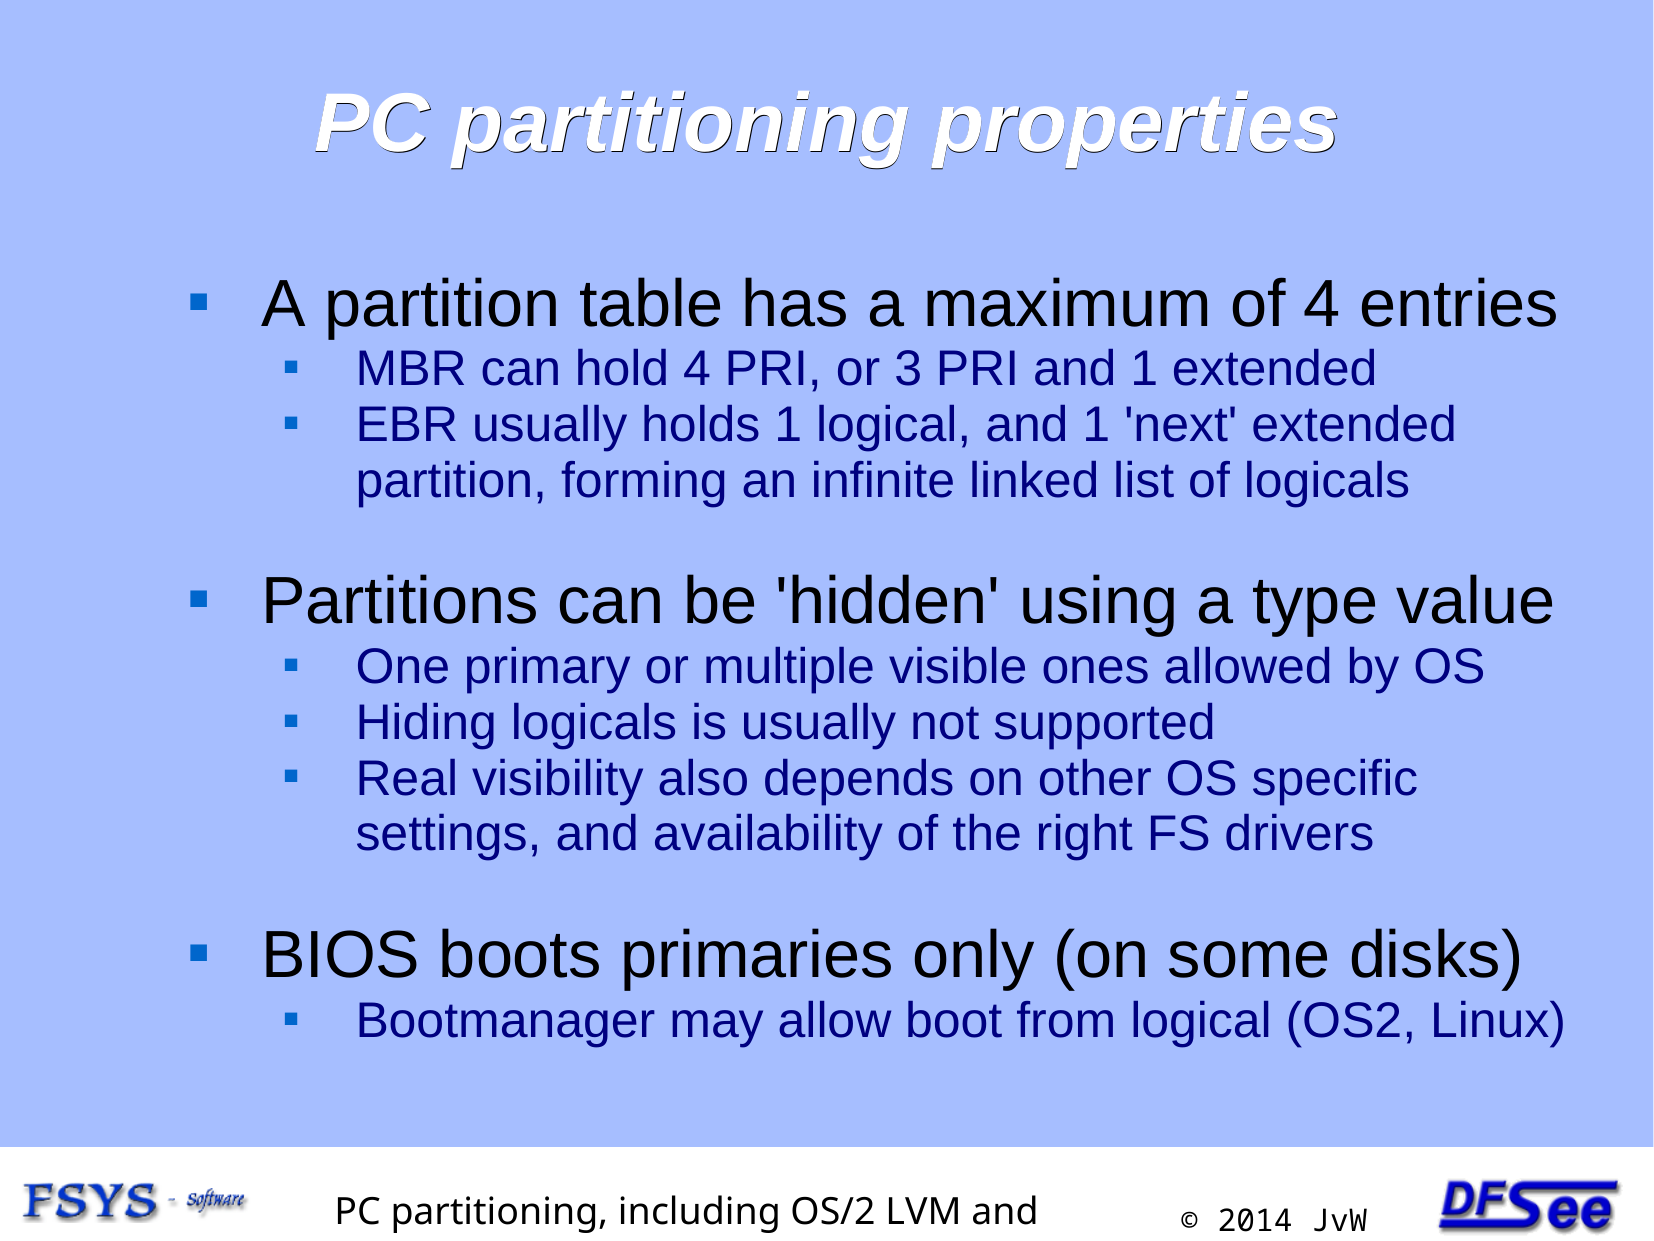

# PC partitioning properties
A partition table has a maximum of 4 entries
MBR can hold 4 PRI, or 3 PRI and 1 extended
EBR usually holds 1 logical, and 1 'next' extended
partition, forming an infinite linked list of logicals
Partitions can be 'hidden' using a type value
One primary or multiple visible ones allowed by OS
Hiding logicals is usually not supported
Real visibility also depends on other OS specific
settings, and availability of the right FS drivers
BIOS boots primaries only (on some disks)
Bootmanager may allow boot from logical (OS2, Linux)